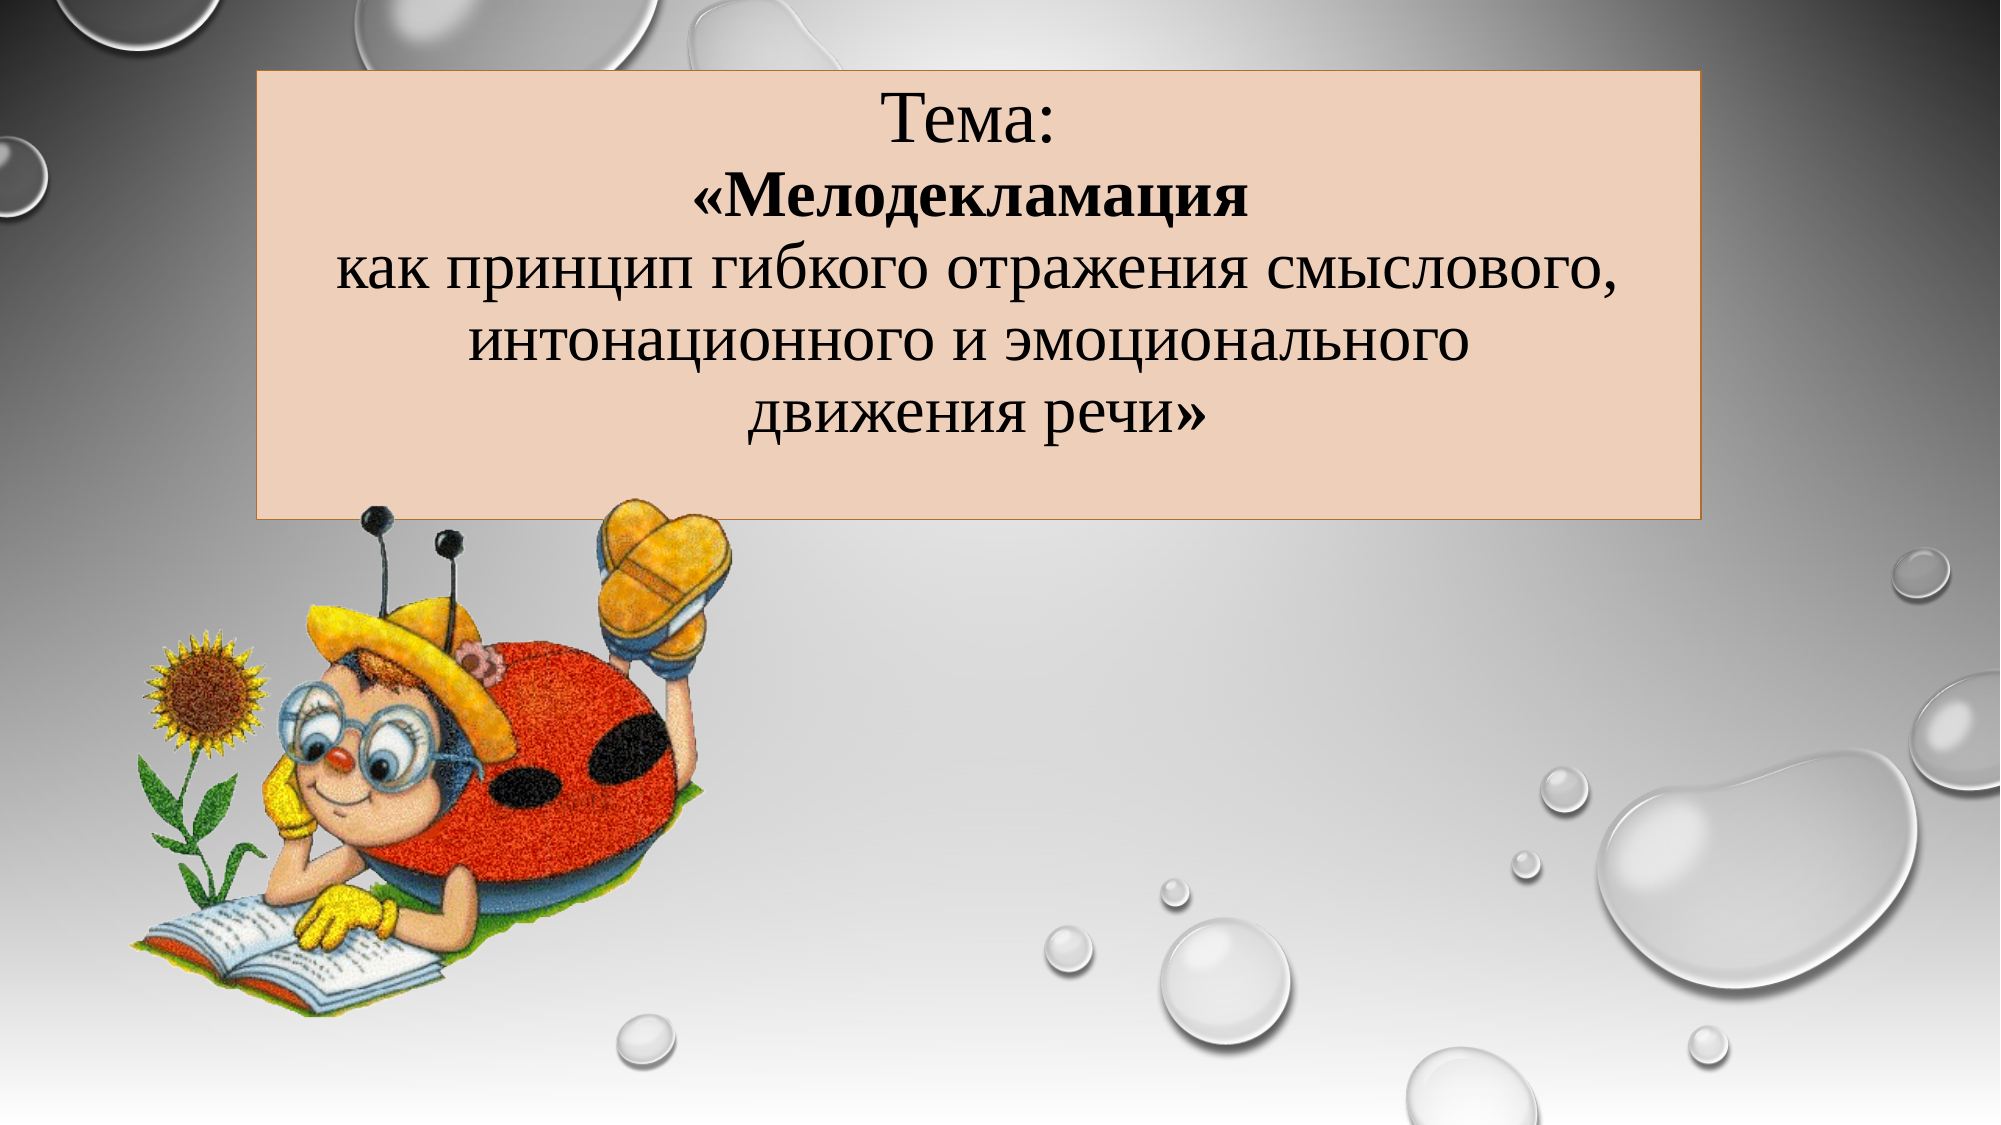

# Тема: «Мелодекламация как принцип гибкого отражения смыслового, интонационного и эмоционального движения речи»